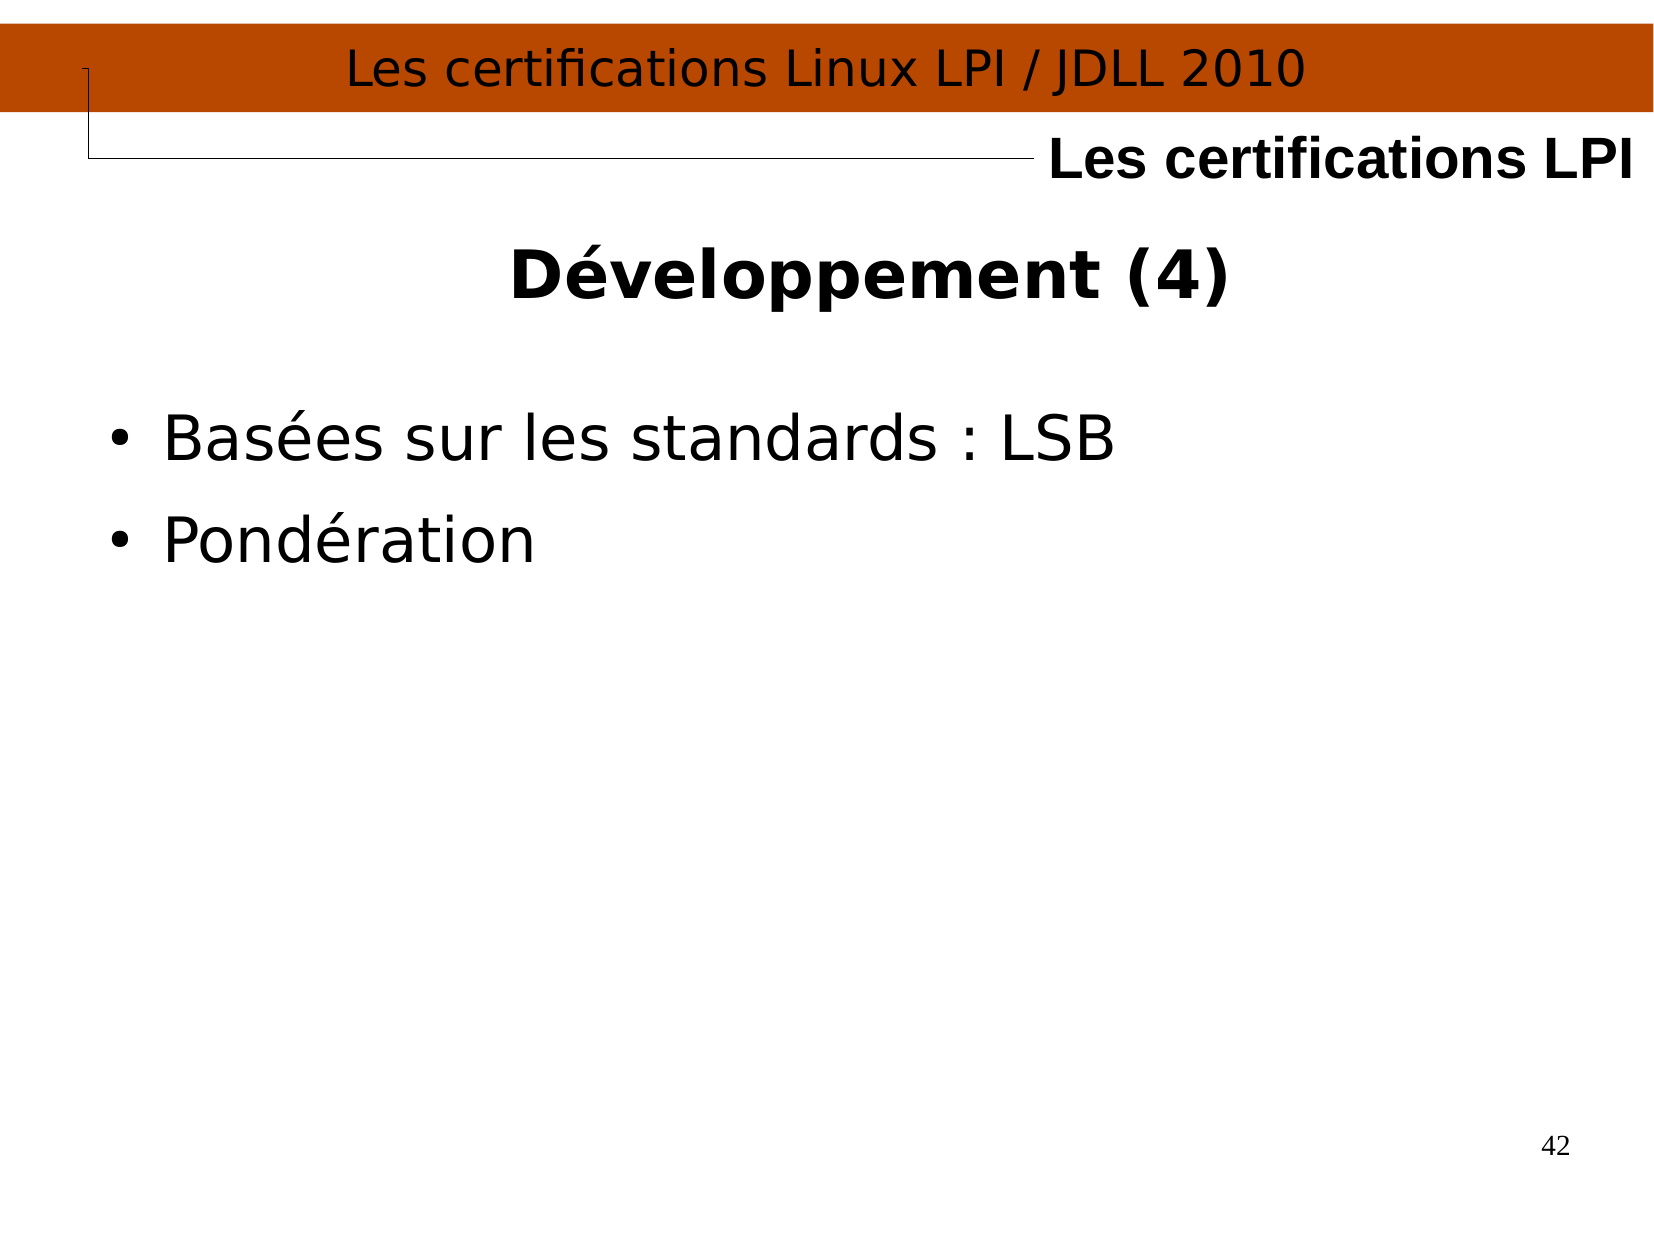

# Les certifications Linux LPI / JDLL 2010
Les certifications LPI
Développement (4)
Basées sur les standards : LSB
Pondération
42